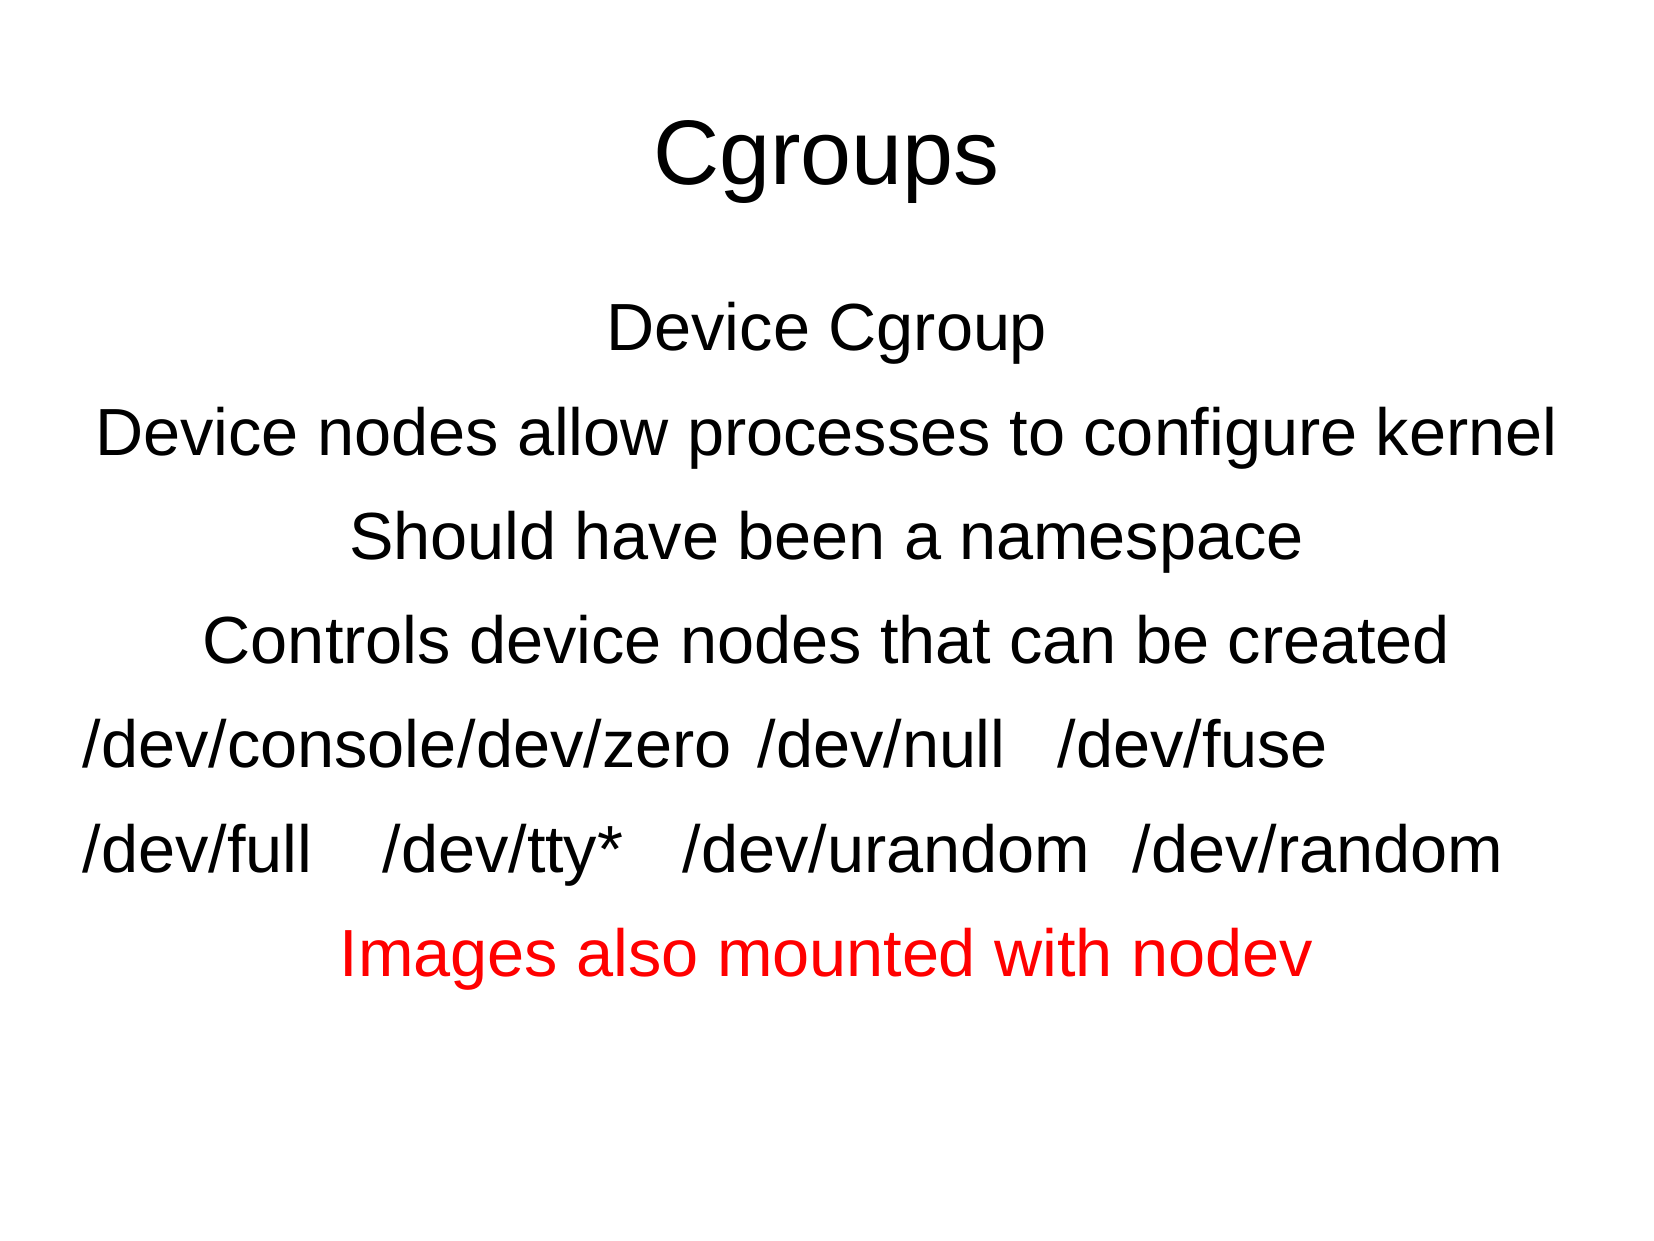

# Cgroups
Device Cgroup
Device nodes allow processes to configure kernel
Should have been a namespace
Controls device nodes that can be created
/dev/console	/dev/zero	/dev/null	/dev/fuse
/dev/full	/dev/tty*	/dev/urandom	/dev/random
Images also mounted with nodev